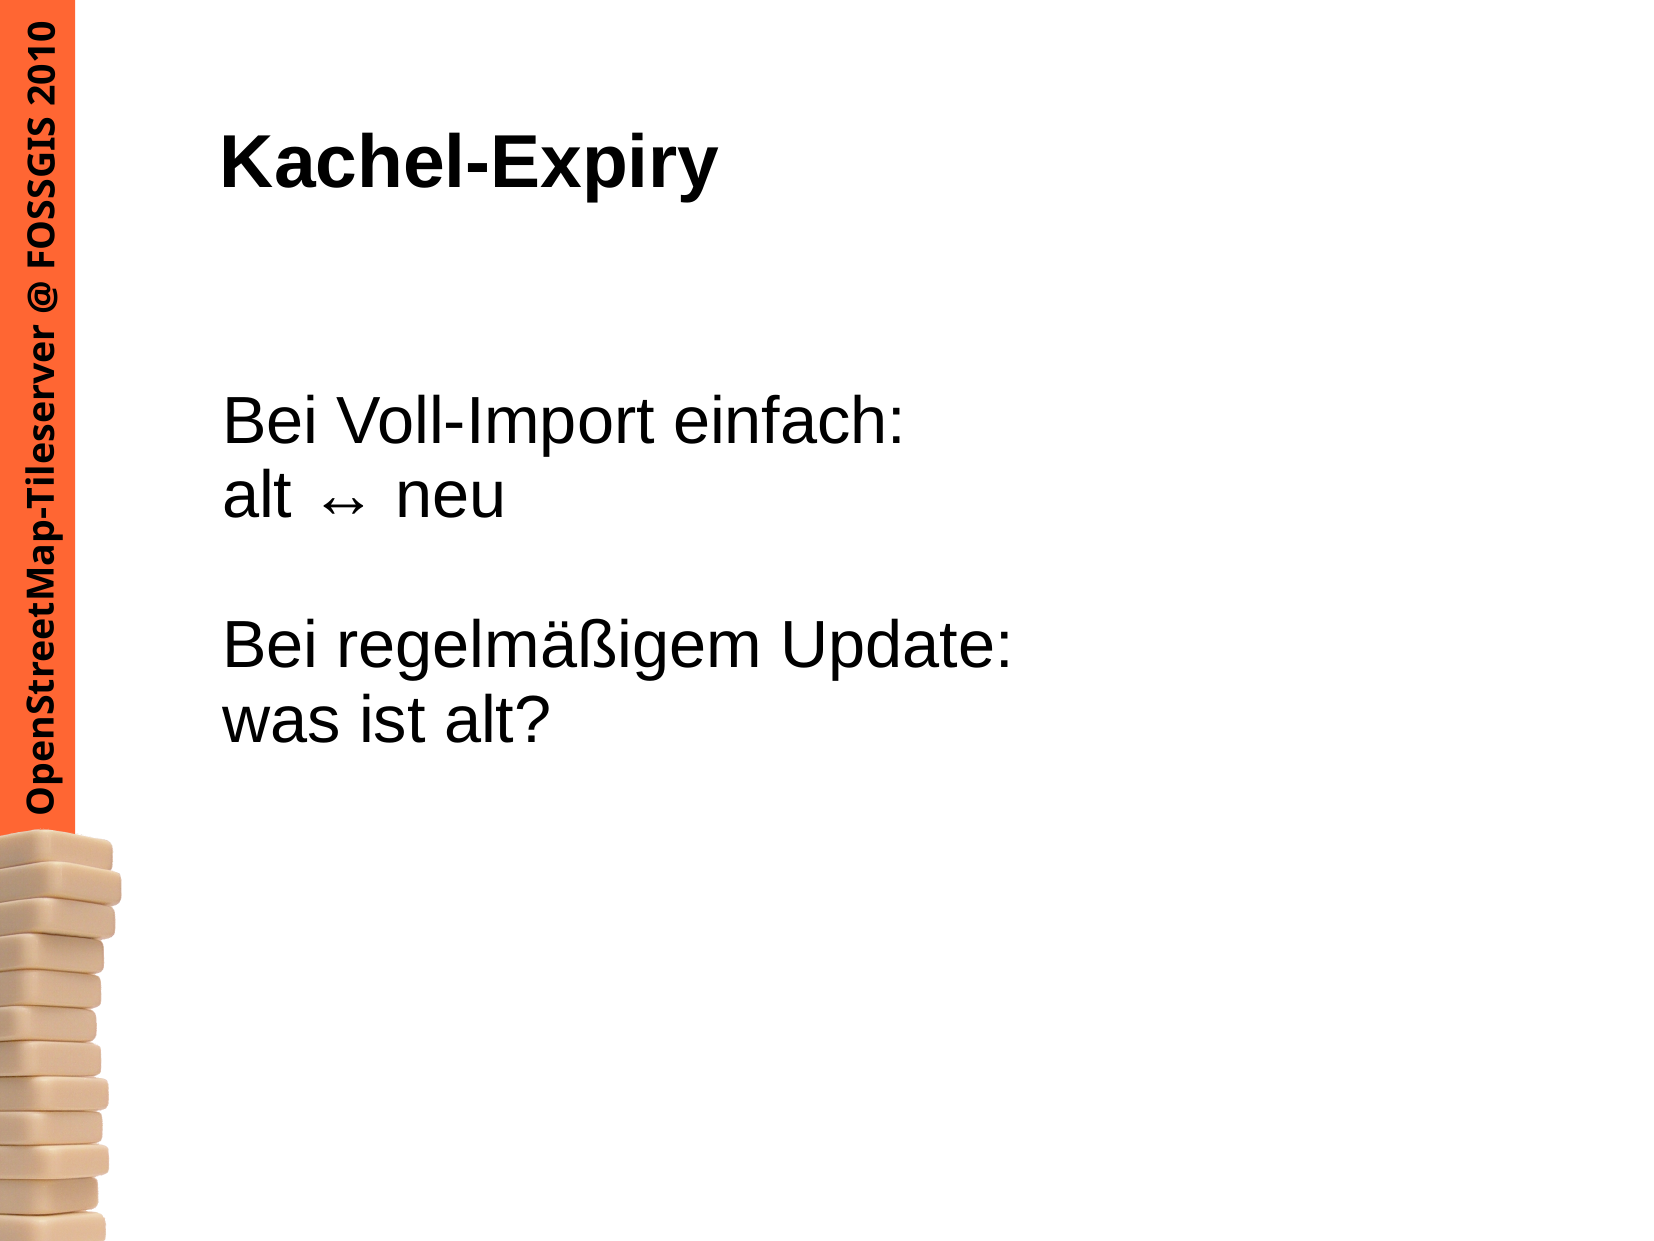

Kachel-Expiry
Bei Voll-Import einfach:
alt ↔ neu
Bei regelmäßigem Update:
was ist alt?